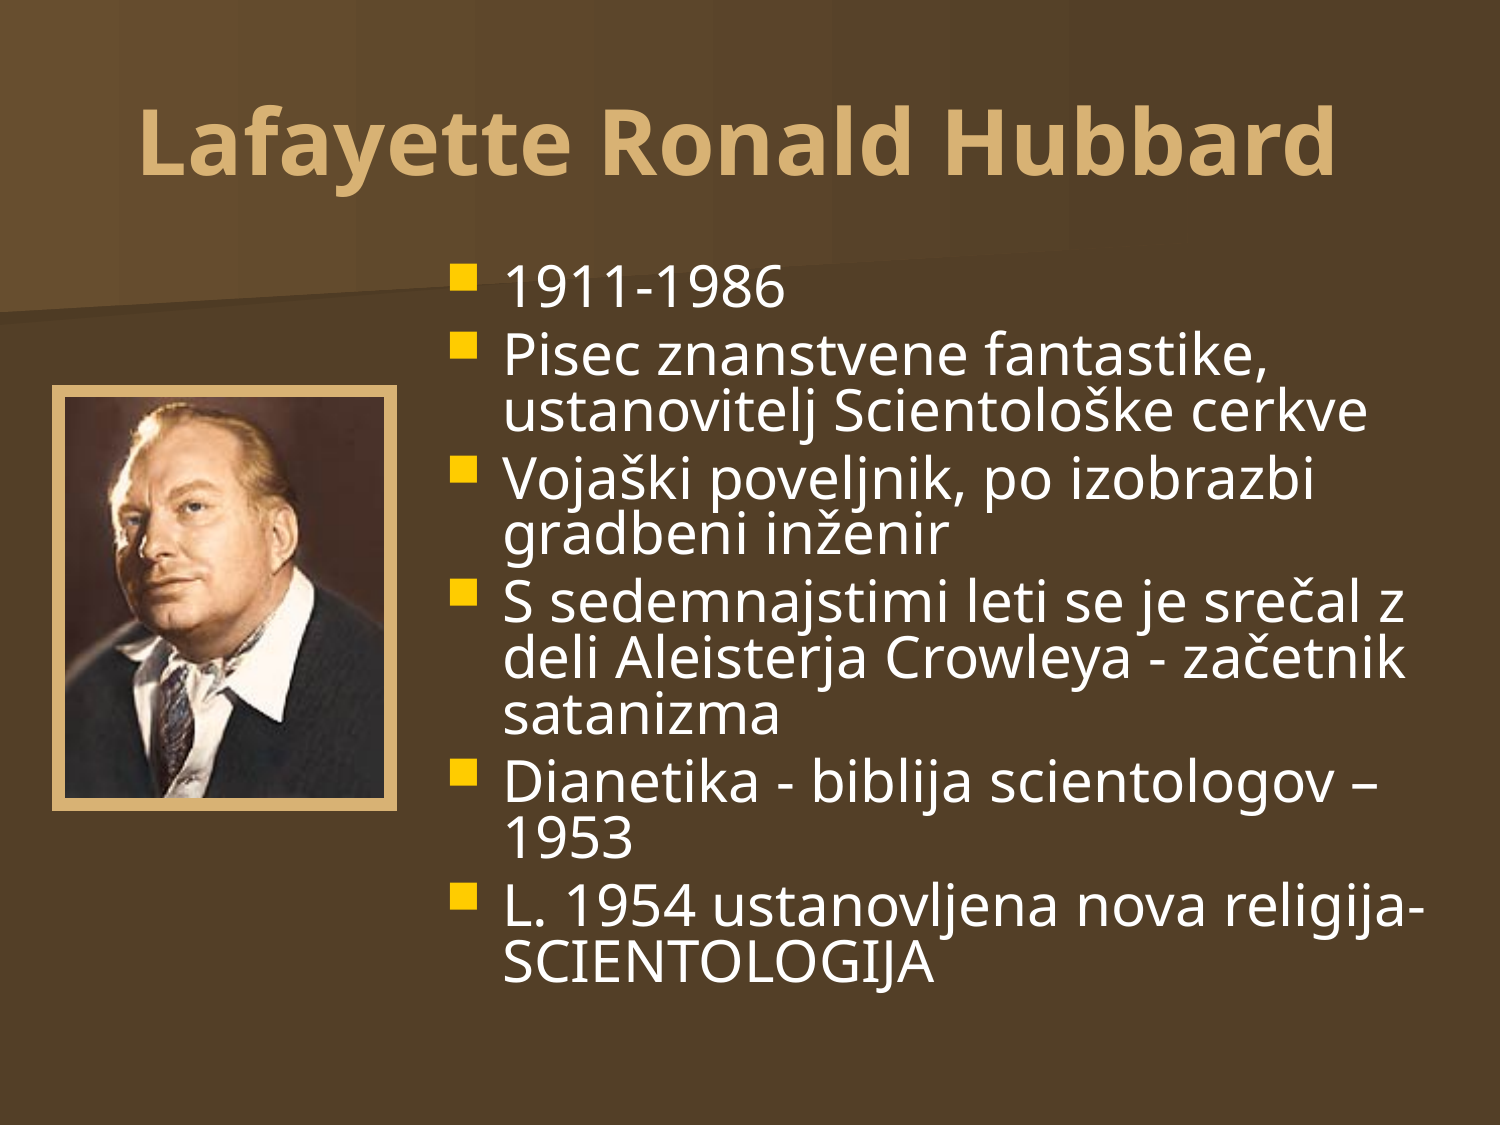

# Lafayette Ronald Hubbard
1911-1986
Pisec znanstvene fantastike, ustanovitelj Scientološke cerkve
Vojaški poveljnik, po izobrazbi gradbeni inženir
S sedemnajstimi leti se je srečal z deli Aleisterja Crowleya - začetnik satanizma
Dianetika - biblija scientologov – 1953
L. 1954 ustanovljena nova religija- SCIENTOLOGIJA